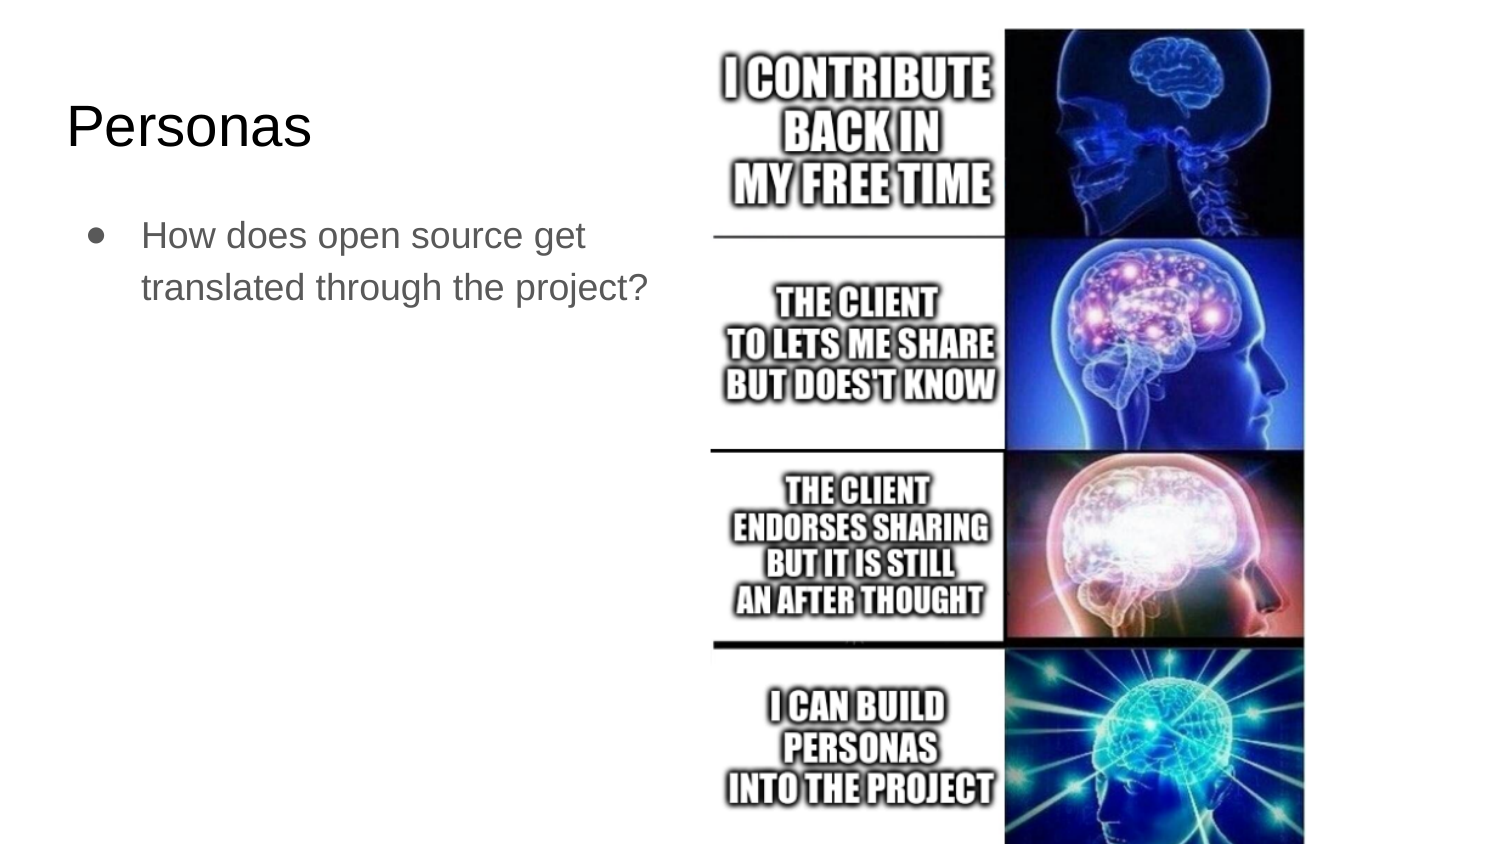

# Personas
How does open source get translated through the project?